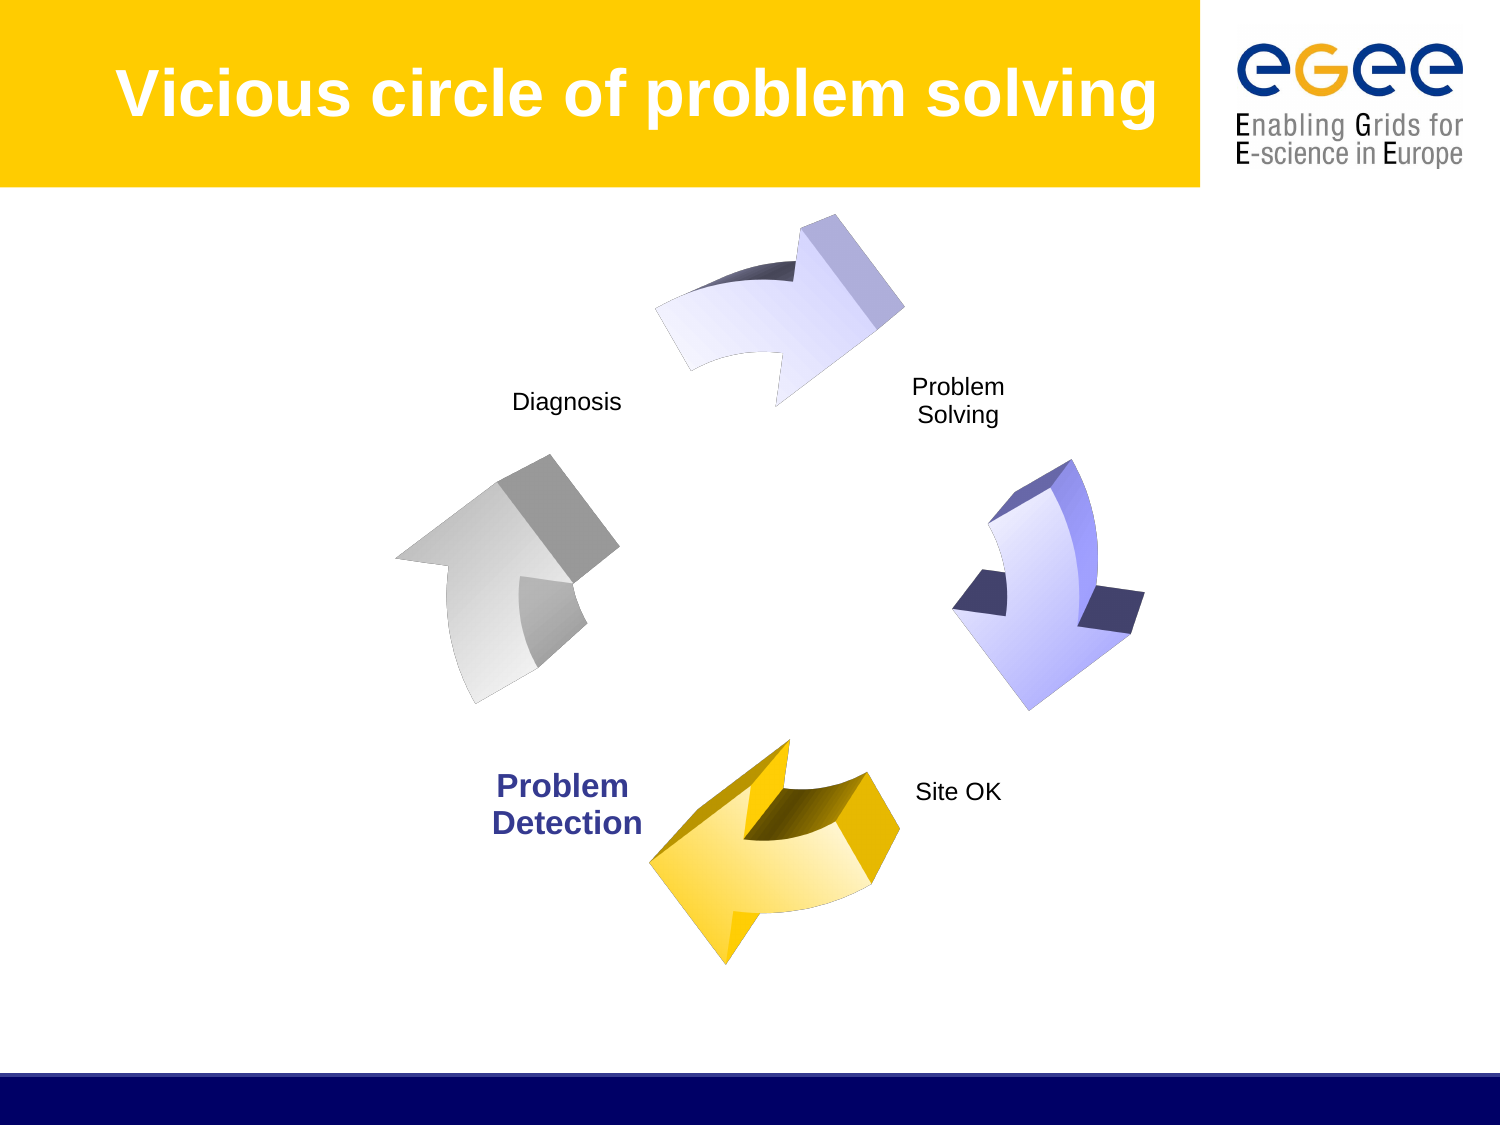

# Vicious circle of problem solving
Problem Solving
Diagnosis
Site OK
Problem
Detection